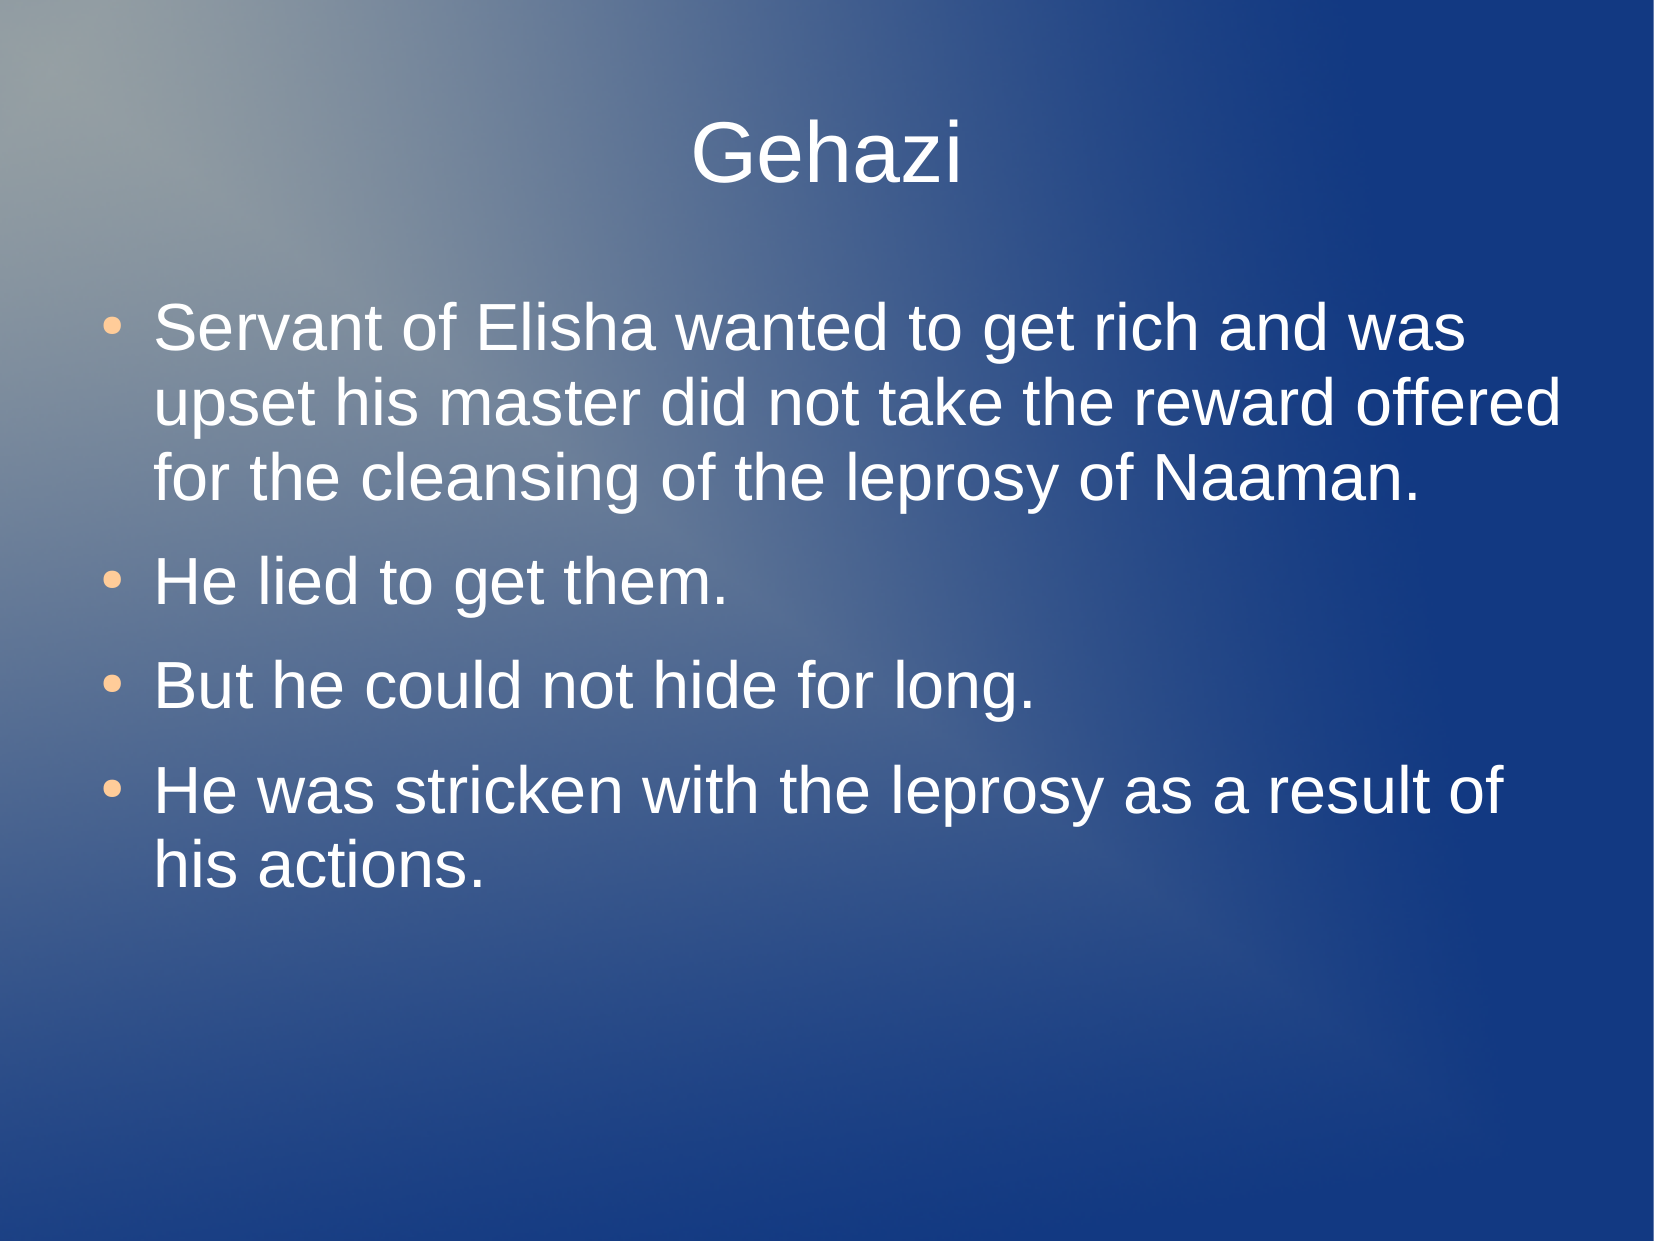

# Gehazi
Servant of Elisha wanted to get rich and was upset his master did not take the reward offered for the cleansing of the leprosy of Naaman.
He lied to get them.
But he could not hide for long.
He was stricken with the leprosy as a result of his actions.